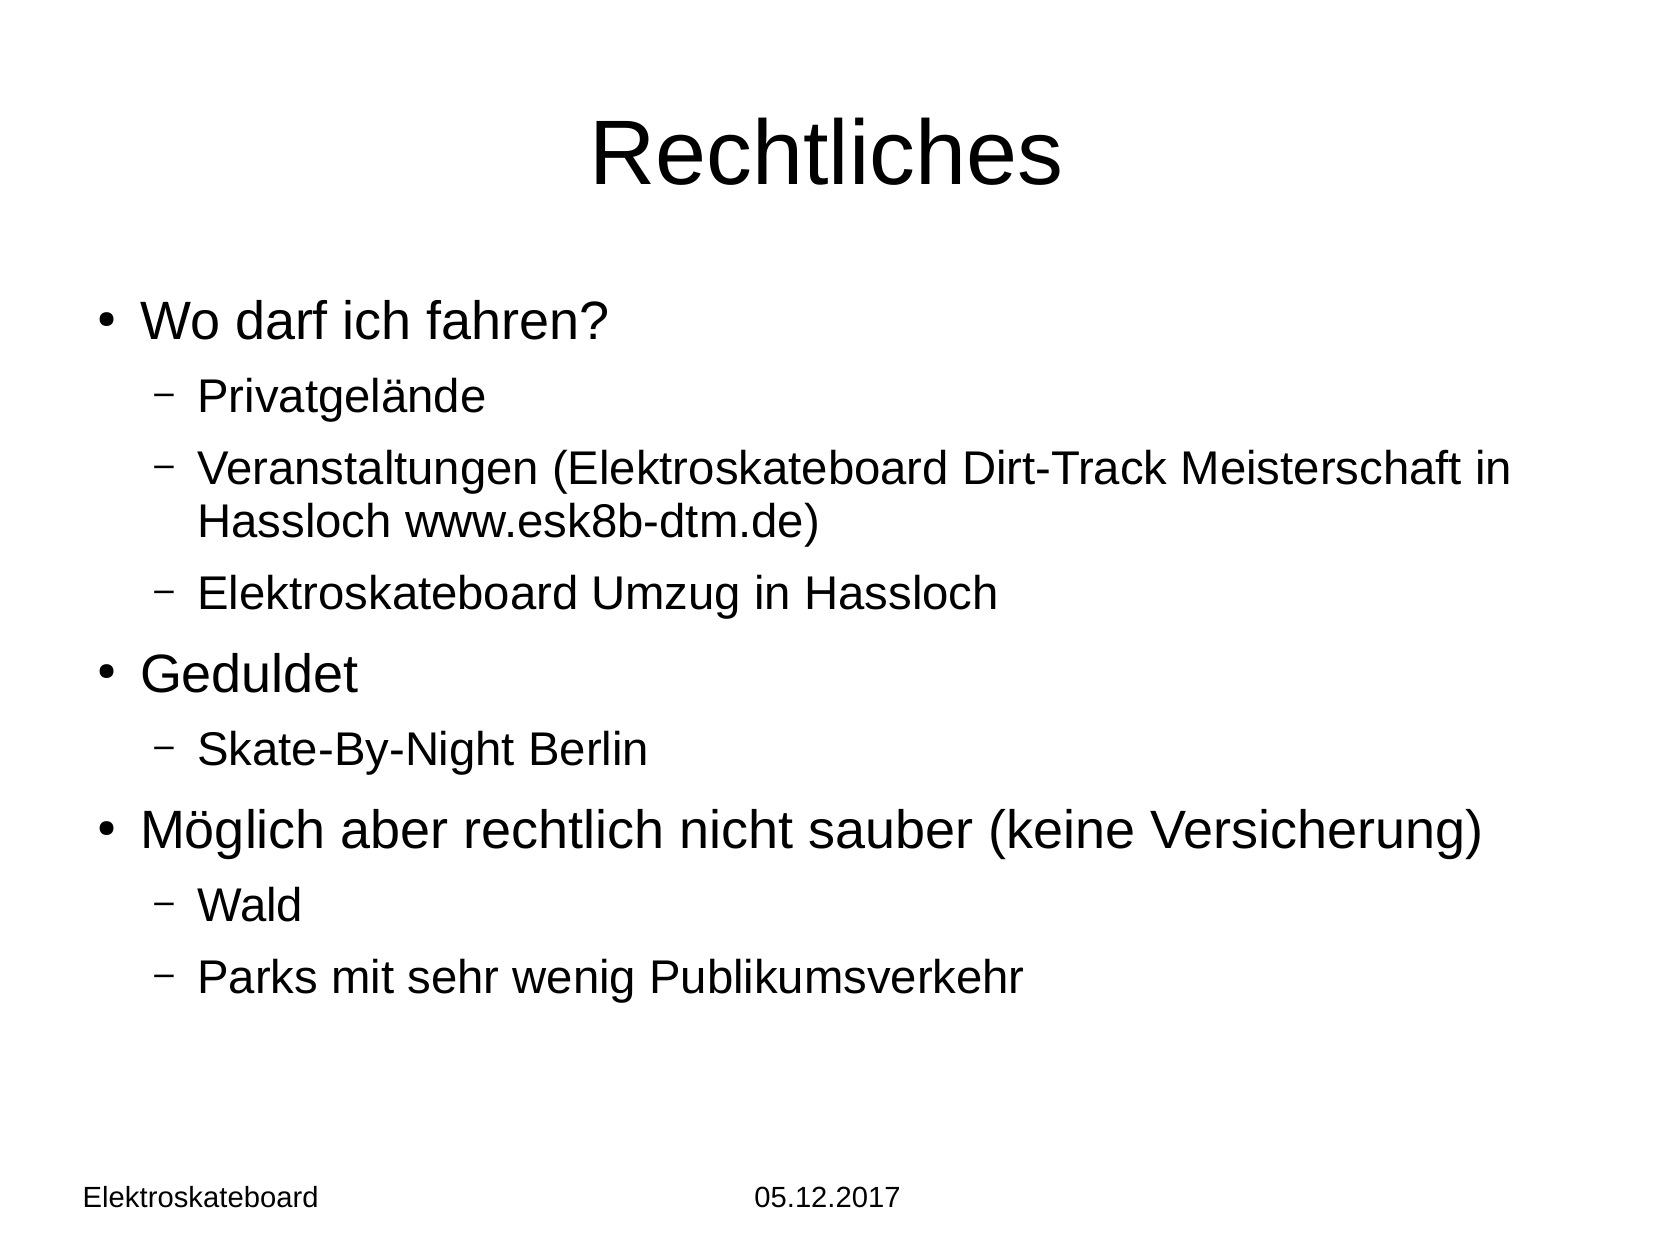

# Rechtliches
Wo darf ich fahren?
Privatgelände
Veranstaltungen (Elektroskateboard Dirt-Track Meisterschaft in Hassloch www.esk8b-dtm.de)
Elektroskateboard Umzug in Hassloch
Geduldet
Skate-By-Night Berlin
Möglich aber rechtlich nicht sauber (keine Versicherung)
Wald
Parks mit sehr wenig Publikumsverkehr